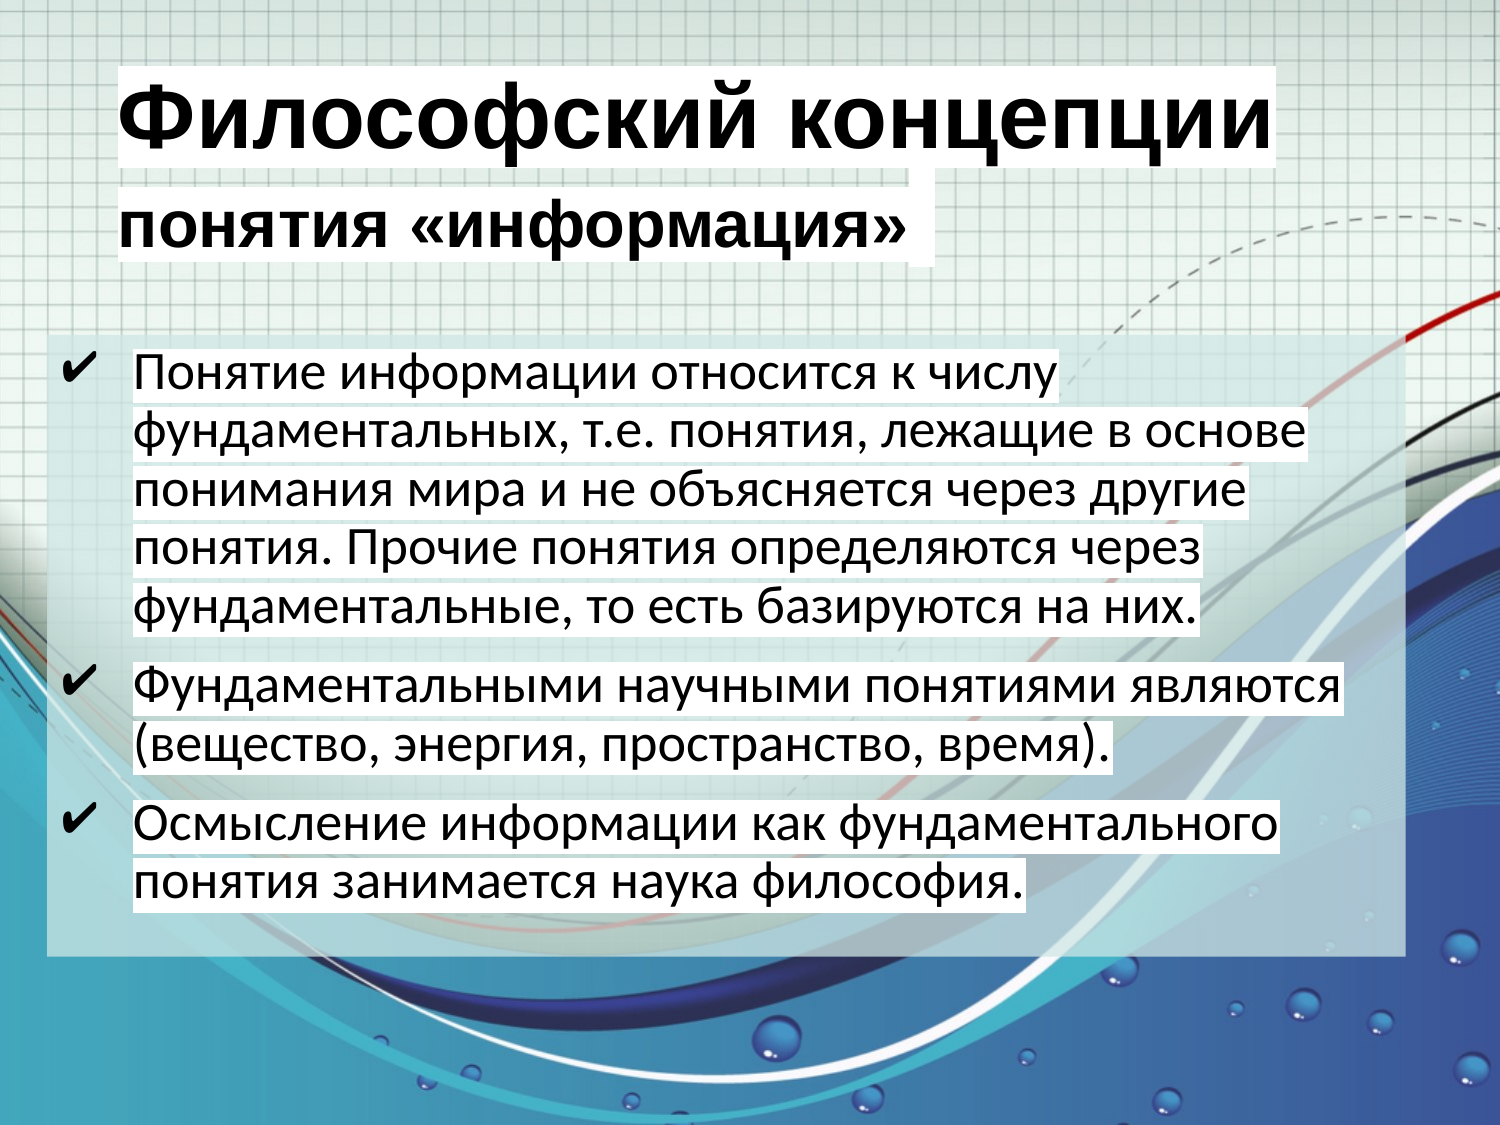

# Философский концепции понятия «информация»
Понятие информации относится к числу фундаментальных, т.е. понятия, лежащие в основе понимания мира и не объясняется через другие понятия. Прочие понятия определяются через фундаментальные, то есть базируются на них.
Фундаментальными научными понятиями являются (вещество, энергия, пространство, время).
Осмысление информации как фундаментального понятия занимается наука философия.